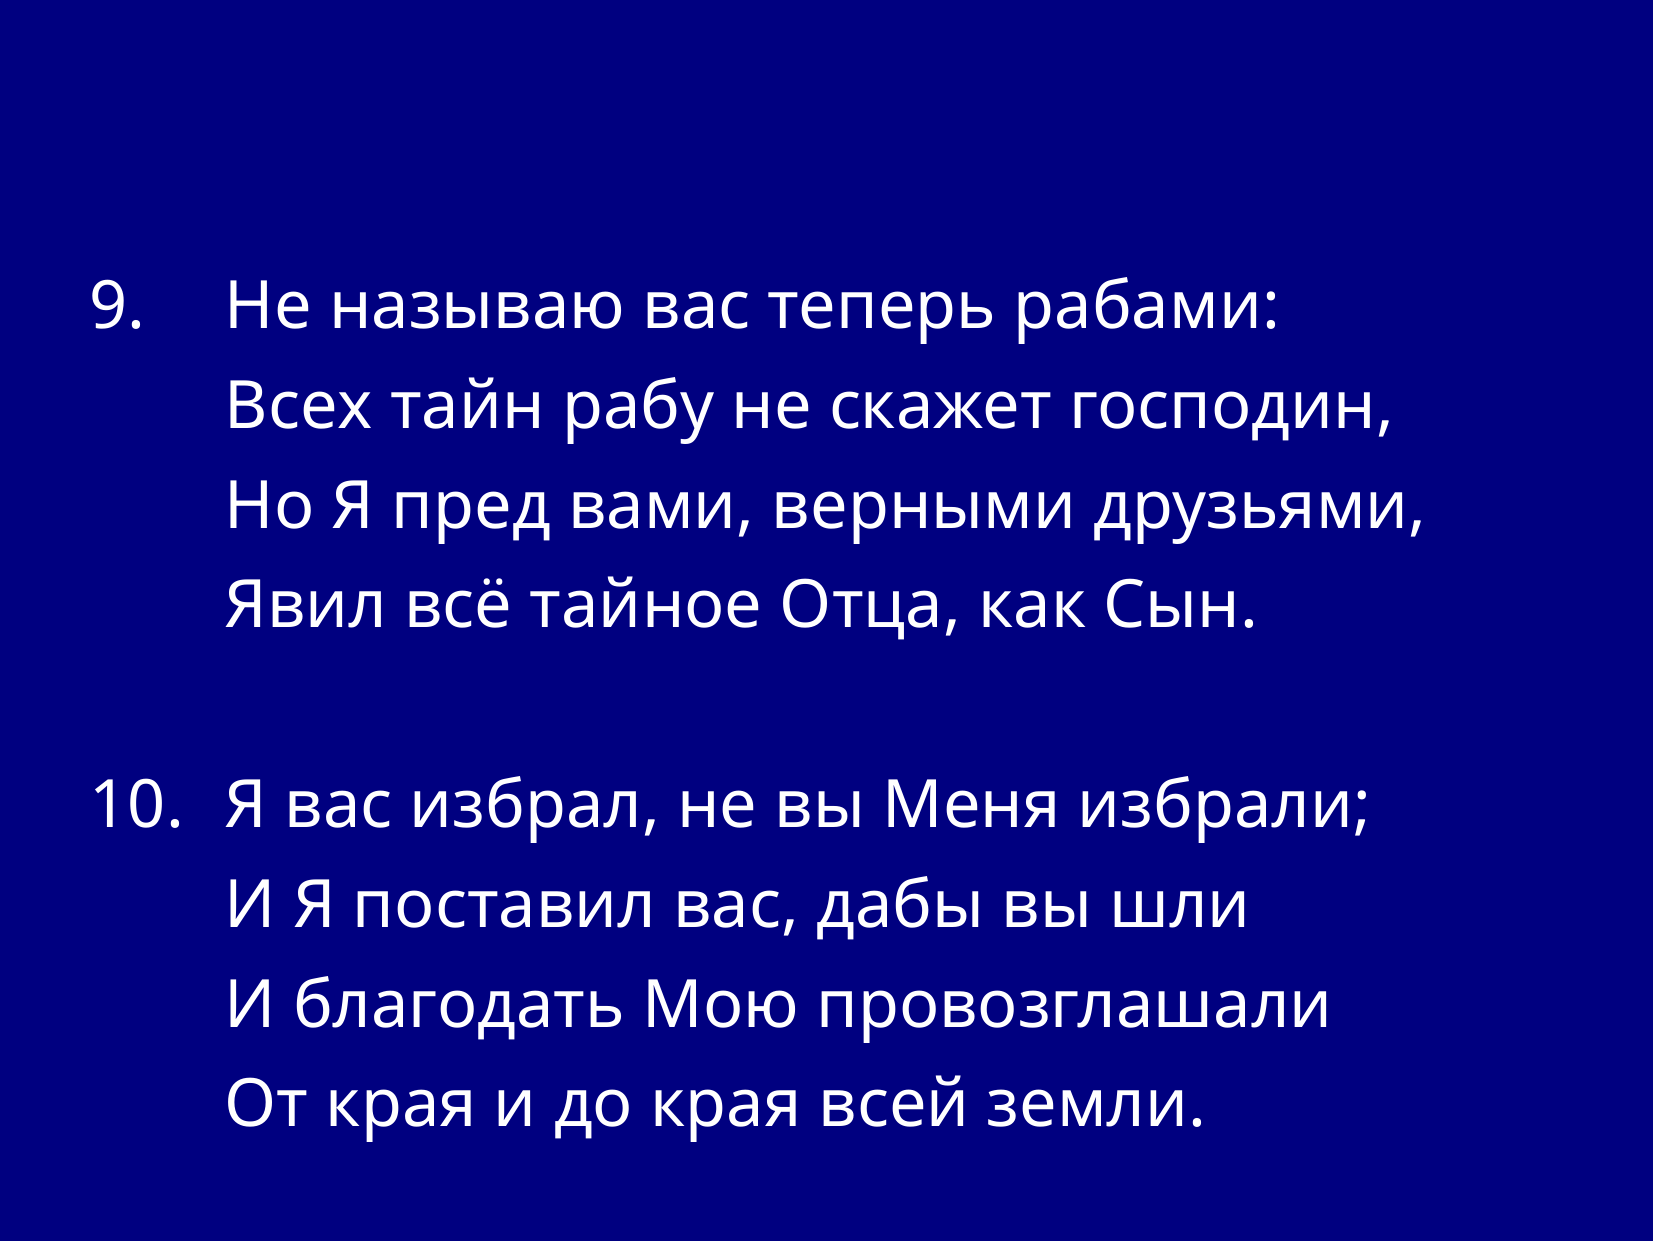

9.	Не называю вас теперь рабами:
	Всех тайн рабу не скажет господин,
	Но Я пред вами, верными друзьями,
	Явил всё тайное Отца, как Сын.
10.	Я вас избрал, не вы Меня избрали;
	И Я поставил вас, дабы вы шли
	И благодать Мою провозглашали
	От края и до края всей земли.